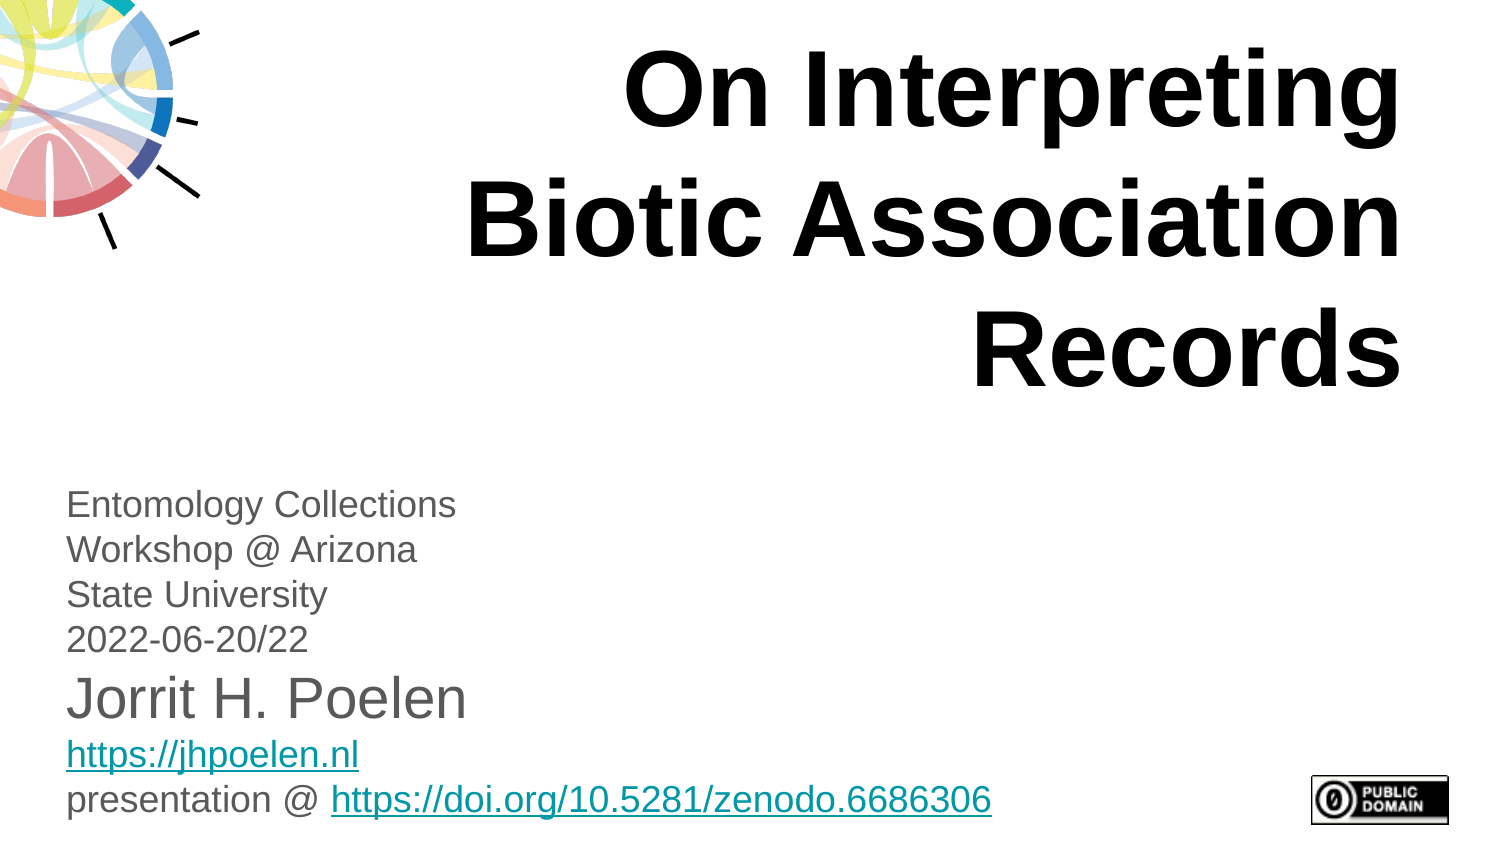

# On Interpreting Biotic Association Records
Entomology Collections
Workshop @ Arizona
State University
2022-06-20/22
Jorrit H. Poelen
https://jhpoelen.nl
presentation @ https://doi.org/10.5281/zenodo.6686306